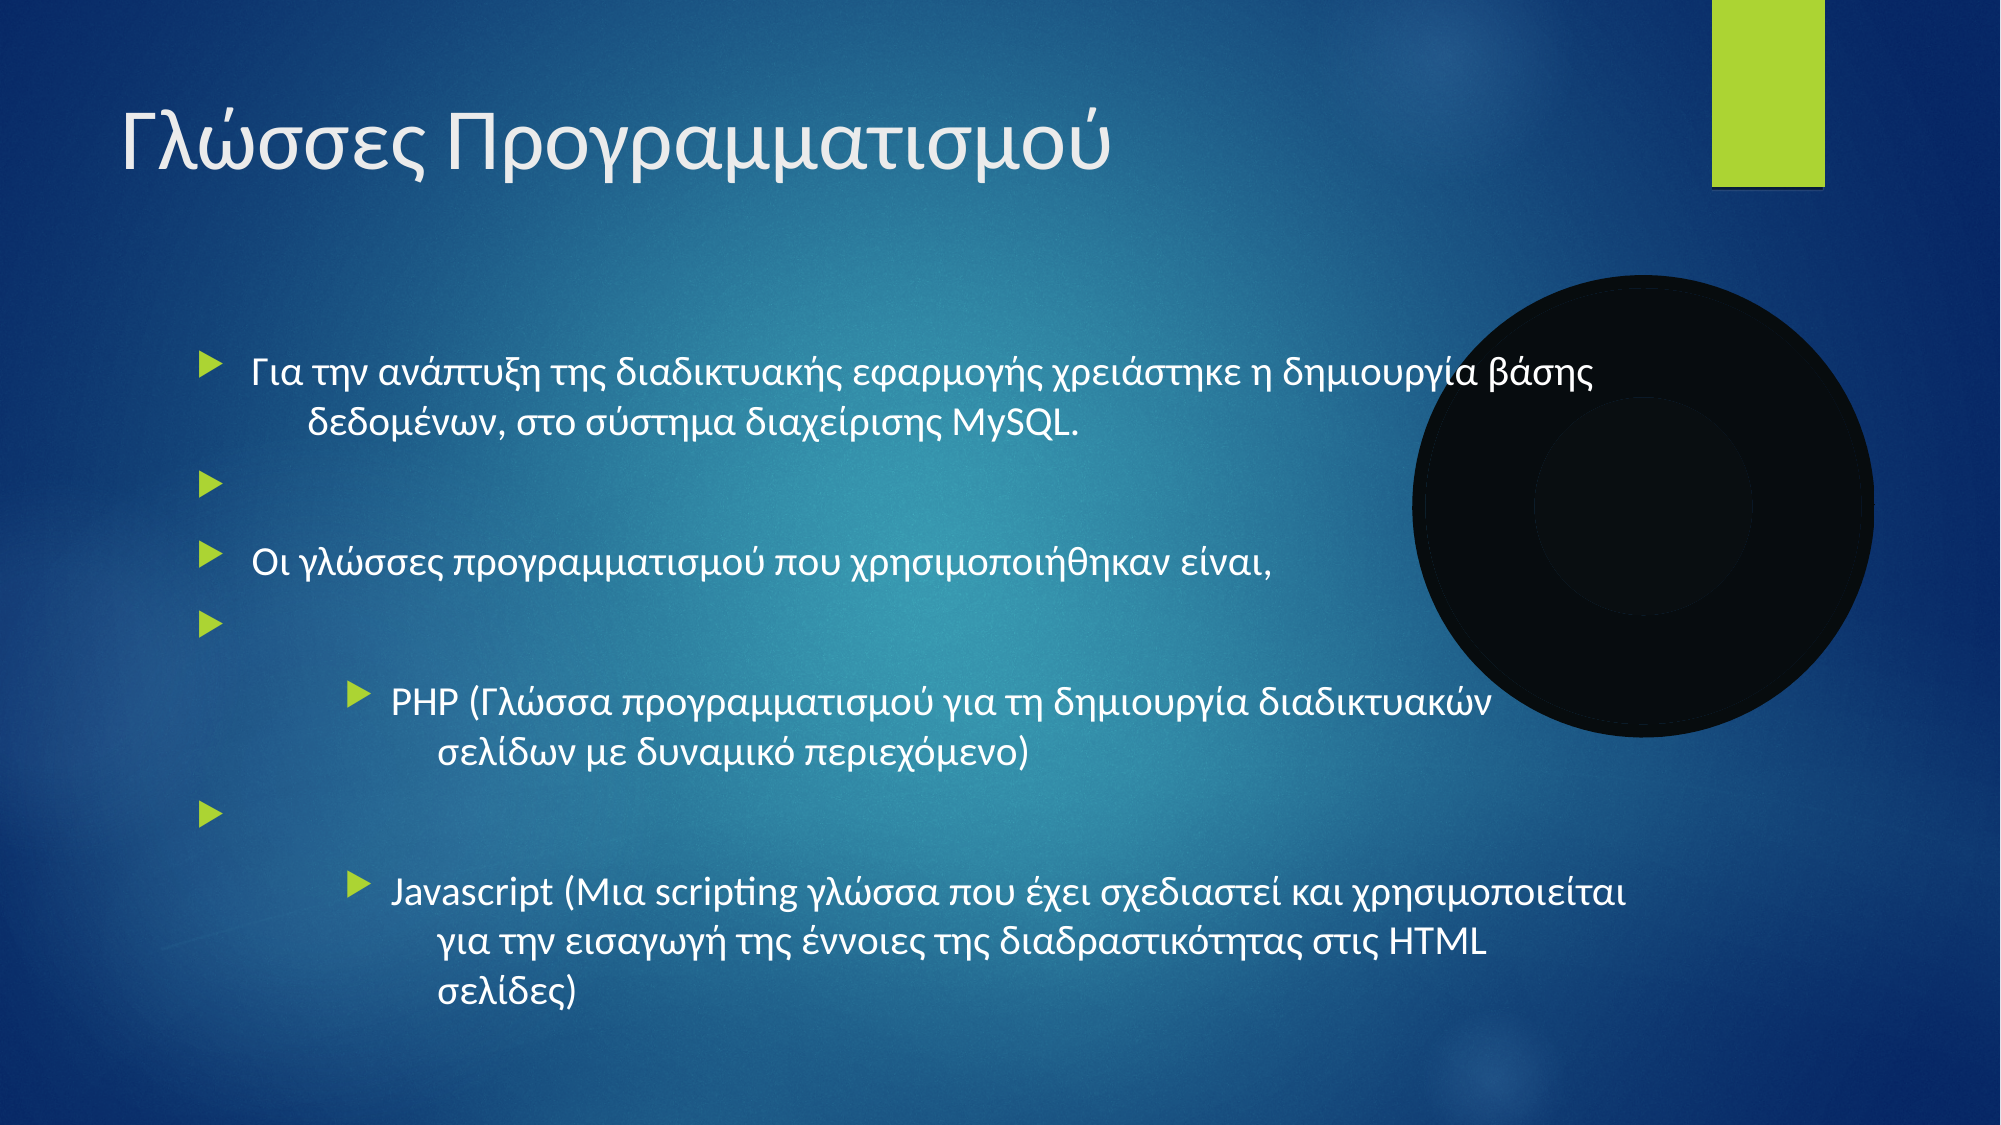

# Γλώσσες Προγραμματισμού
Για την ανάπτυξη της διαδικτυακής εφαρμογής χρειάστηκε η δημιουργία βάσης δεδομένων, στο σύστημα διαχείρισης ΜySQL.
Οι γλώσσες προγραμματισμού που χρησιμοποιήθηκαν είναι,
PHP (Γλώσσα προγραμματισμού για τη δημιουργία διαδικτυακών σελίδων με δυναμικό περιεχόμενο)
Javascript (Μια scripting γλώσσα που έχει σχεδιαστεί και χρησιμοποιείται για την εισαγωγή της έννοιες της διαδραστικότητας στις HTML σελίδες)